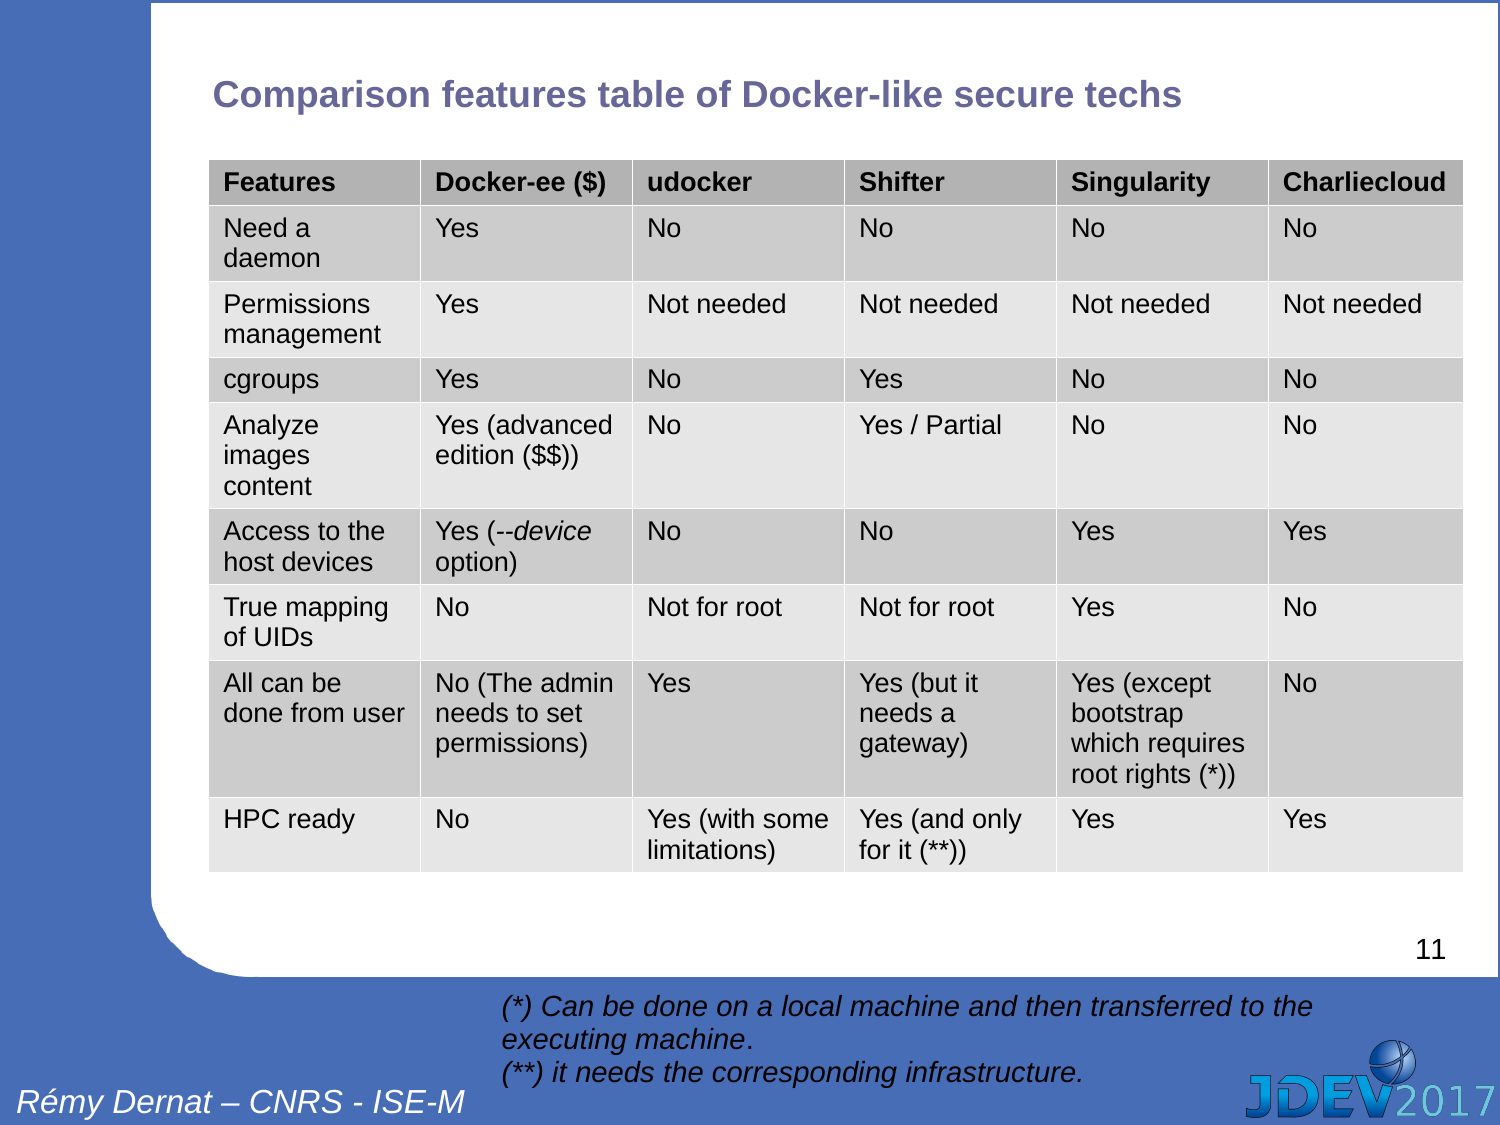

# Comparison features table of Docker-like secure techs
| Features | Docker-ee ($) | udocker | Shifter | Singularity | Charliecloud |
| --- | --- | --- | --- | --- | --- |
| Need a daemon | Yes | No | No | No | No |
| Permissions management | Yes | Not needed | Not needed | Not needed | Not needed |
| cgroups | Yes | No | Yes | No | No |
| Analyze images content | Yes (advanced edition ($$)) | No | Yes / Partial | No | No |
| Access to the host devices | Yes (--device option) | No | No | Yes | Yes |
| True mapping of UIDs | No | Not for root | Not for root | Yes | No |
| All can be done from user | No (The admin needs to set permissions) | Yes | Yes (but it needs a gateway) | Yes (except bootstrap which requires root rights (\*)) | No |
| HPC ready | No | Yes (with some limitations) | Yes (and only for it (\*\*)) | Yes | Yes |
11
(*) Can be done on a local machine and then transferred to the executing machine.
(**) it needs the corresponding infrastructure.
Rémy Dernat – CNRS - ISE-M